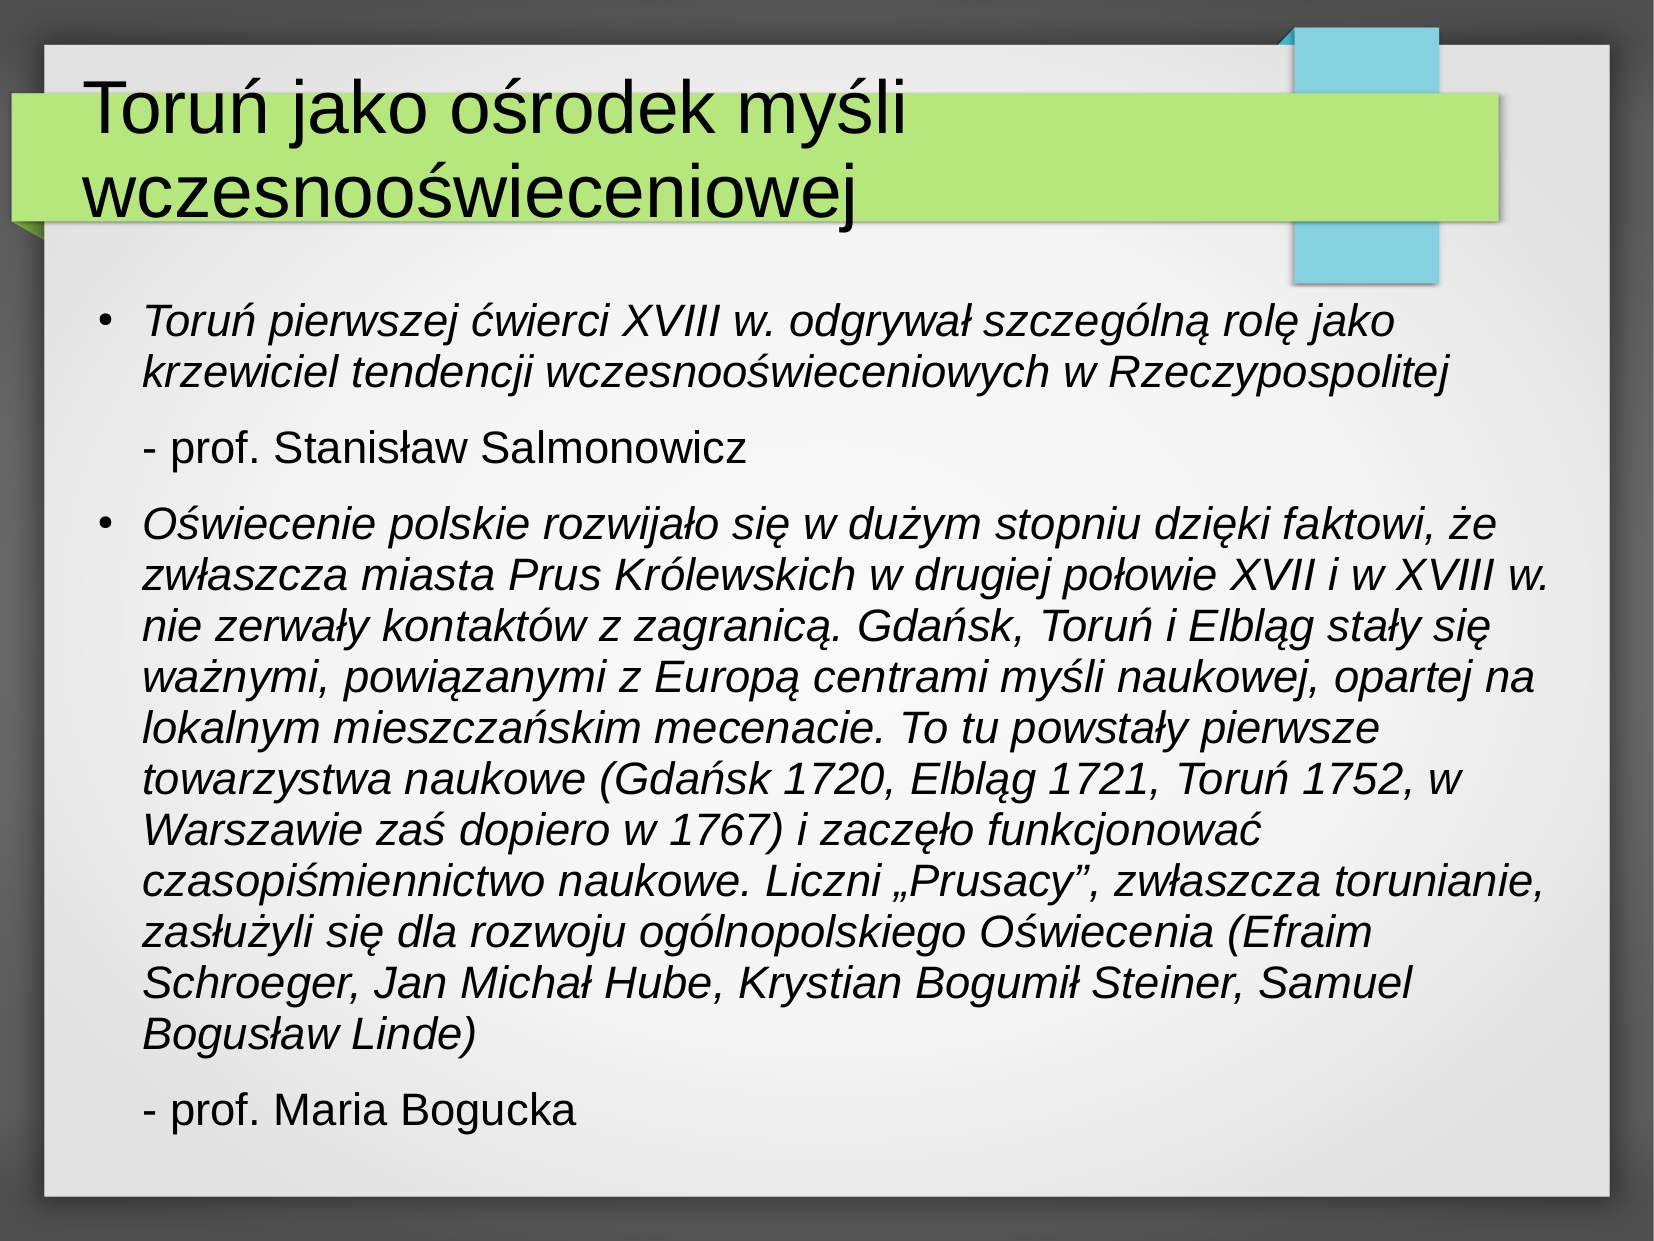

# Toruń jako ośrodek myśli wczesnooświeceniowej
Toruń pierwszej ćwierci XVIII w. odgrywał szczególną rolę jako krzewiciel tendencji wczesnooświeceniowych w Rzeczypospolitej
- prof. Stanisław Salmonowicz
Oświecenie polskie rozwijało się w dużym stopniu dzięki faktowi, że zwłaszcza miasta Prus Królewskich w drugiej połowie XVII i w XVIII w. nie zerwały kontaktów z zagranicą. Gdańsk, Toruń i Elbląg stały się ważnymi, powiązanymi z Europą centrami myśli naukowej, opartej na lokalnym mieszczańskim mecenacie. To tu powstały pierwsze towarzystwa naukowe (Gdańsk 1720, Elbląg 1721, Toruń 1752, w Warszawie zaś dopiero w 1767) i zaczęło funkcjonować czasopiśmiennictwo naukowe. Liczni „Prusacy”, zwłaszcza torunianie, zasłużyli się dla rozwoju ogólnopolskiego Oświecenia (Efraim Schroeger, Jan Michał Hube, Krystian Bogumił Steiner, Samuel Bogusław Linde)
- prof. Maria Bogucka